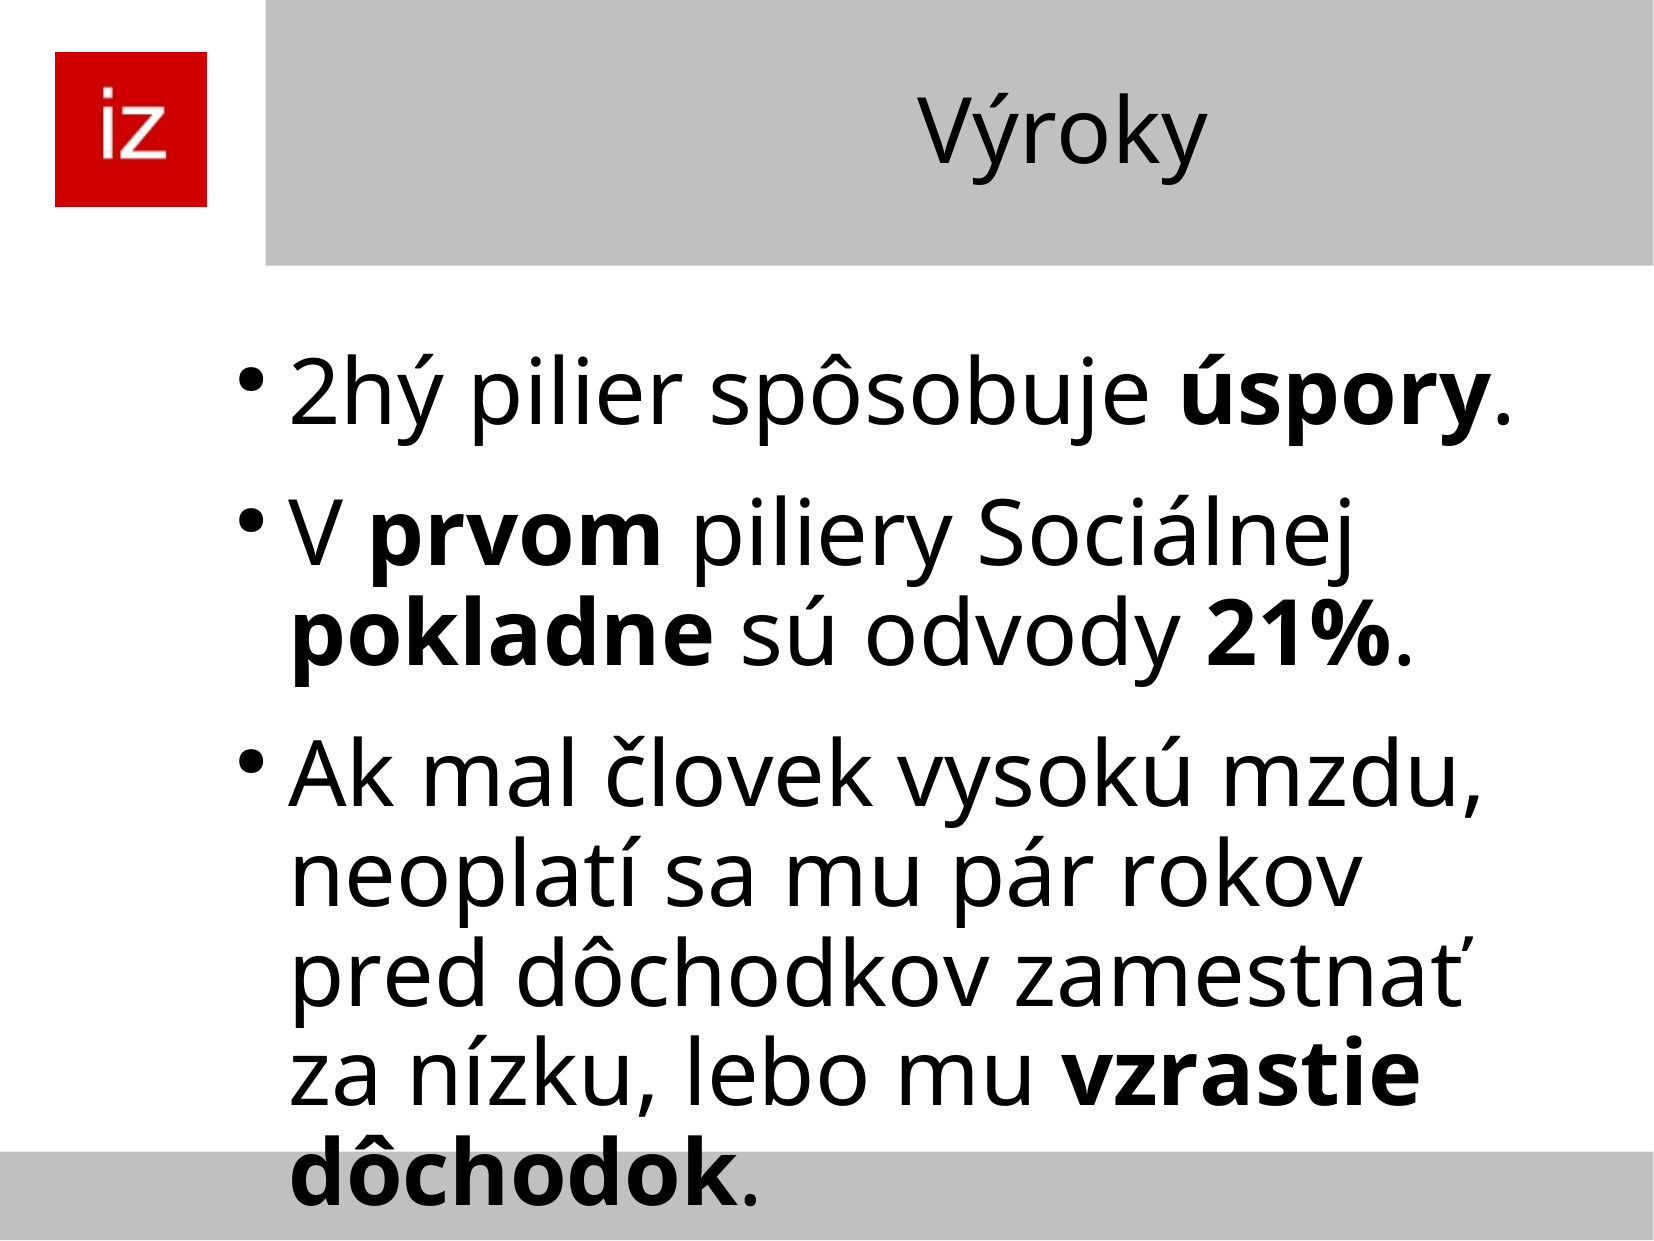

# Výroky
2hý pilier spôsobuje úspory.
V prvom piliery Sociálnej pokladne sú odvody 21%.
Ak mal človek vysokú mzdu, neoplatí sa mu pár rokov pred dôchodkov zamestnať za nízku, lebo mu vzrastie dôchodok.